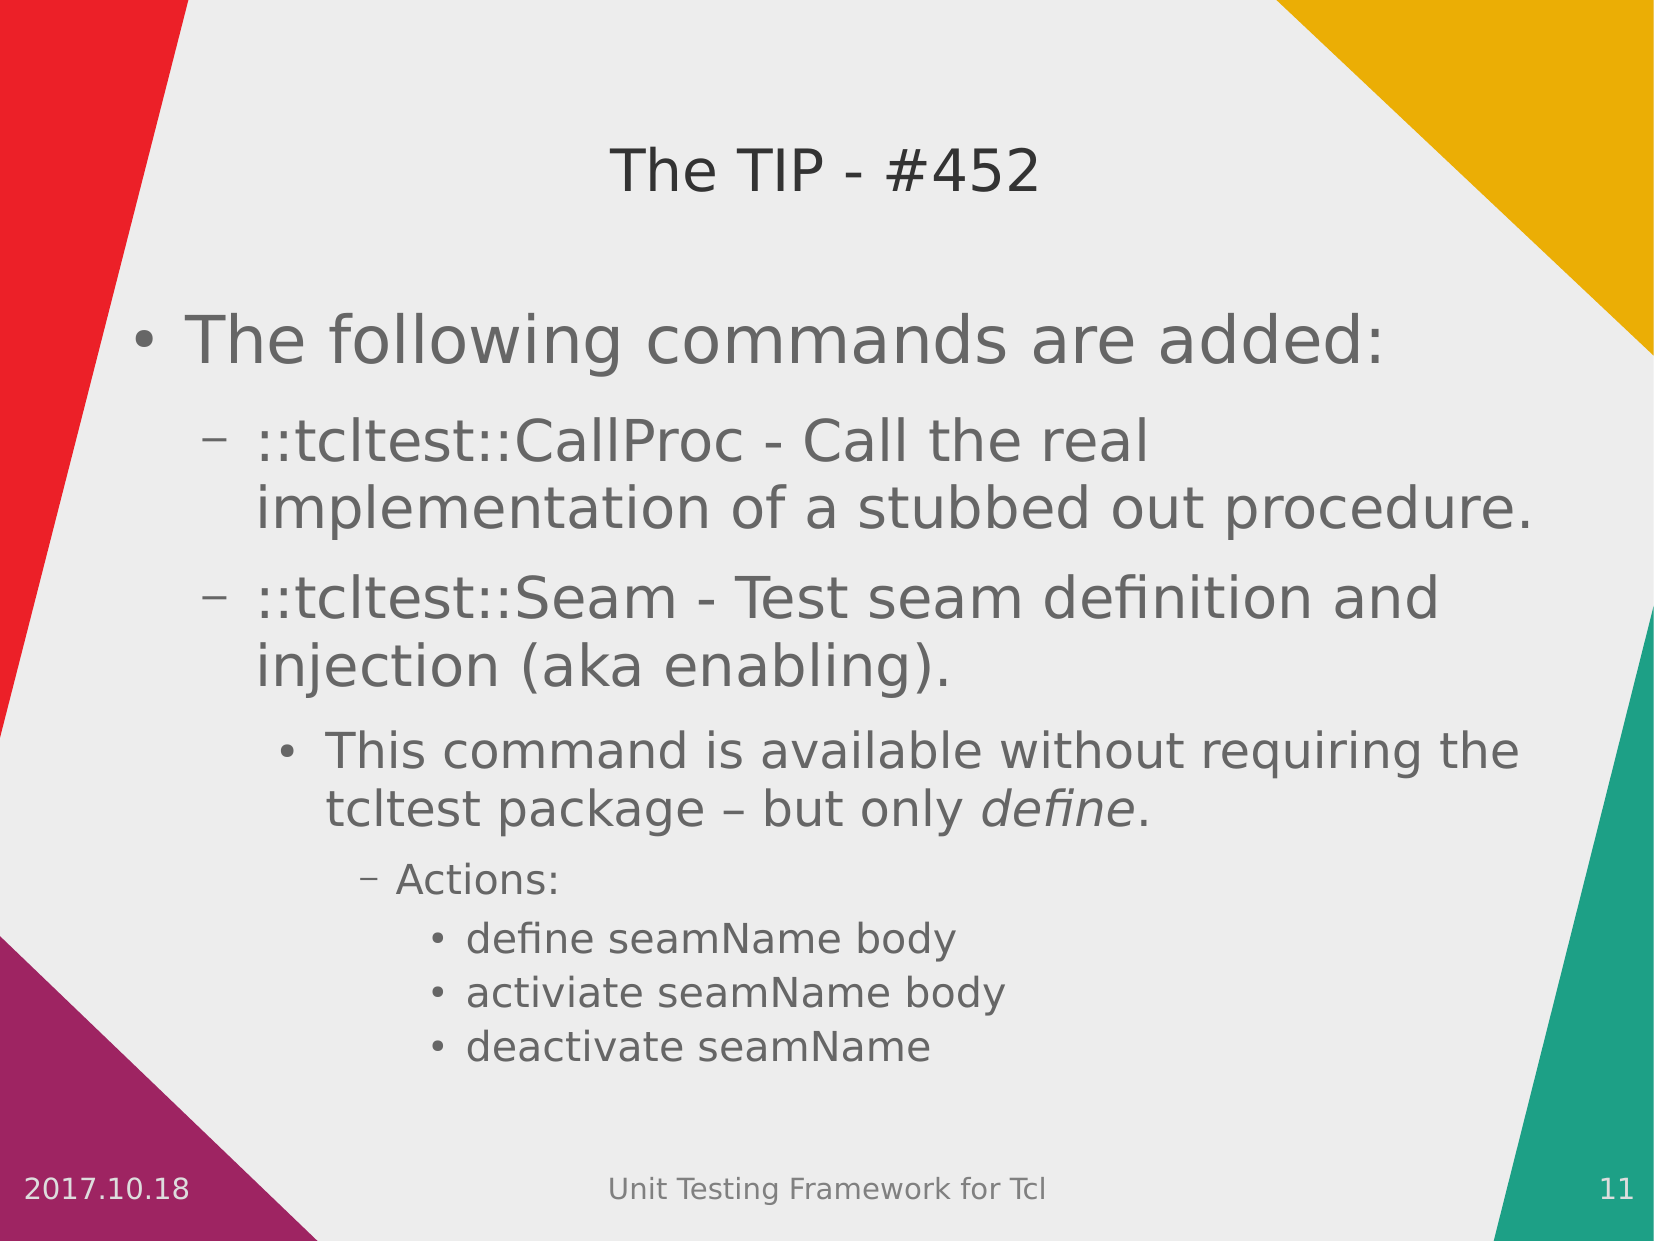

# The TIP - #452
The following commands are added:
::tcltest::CallProc - Call the real implementation of a stubbed out procedure.
::tcltest::Seam - Test seam definition and injection (aka enabling).
This command is available without requiring the tcltest package – but only define.
Actions:
define seamName body
activiate seamName body
deactivate seamName
2017.10.18
Unit Testing Framework for Tcl
11